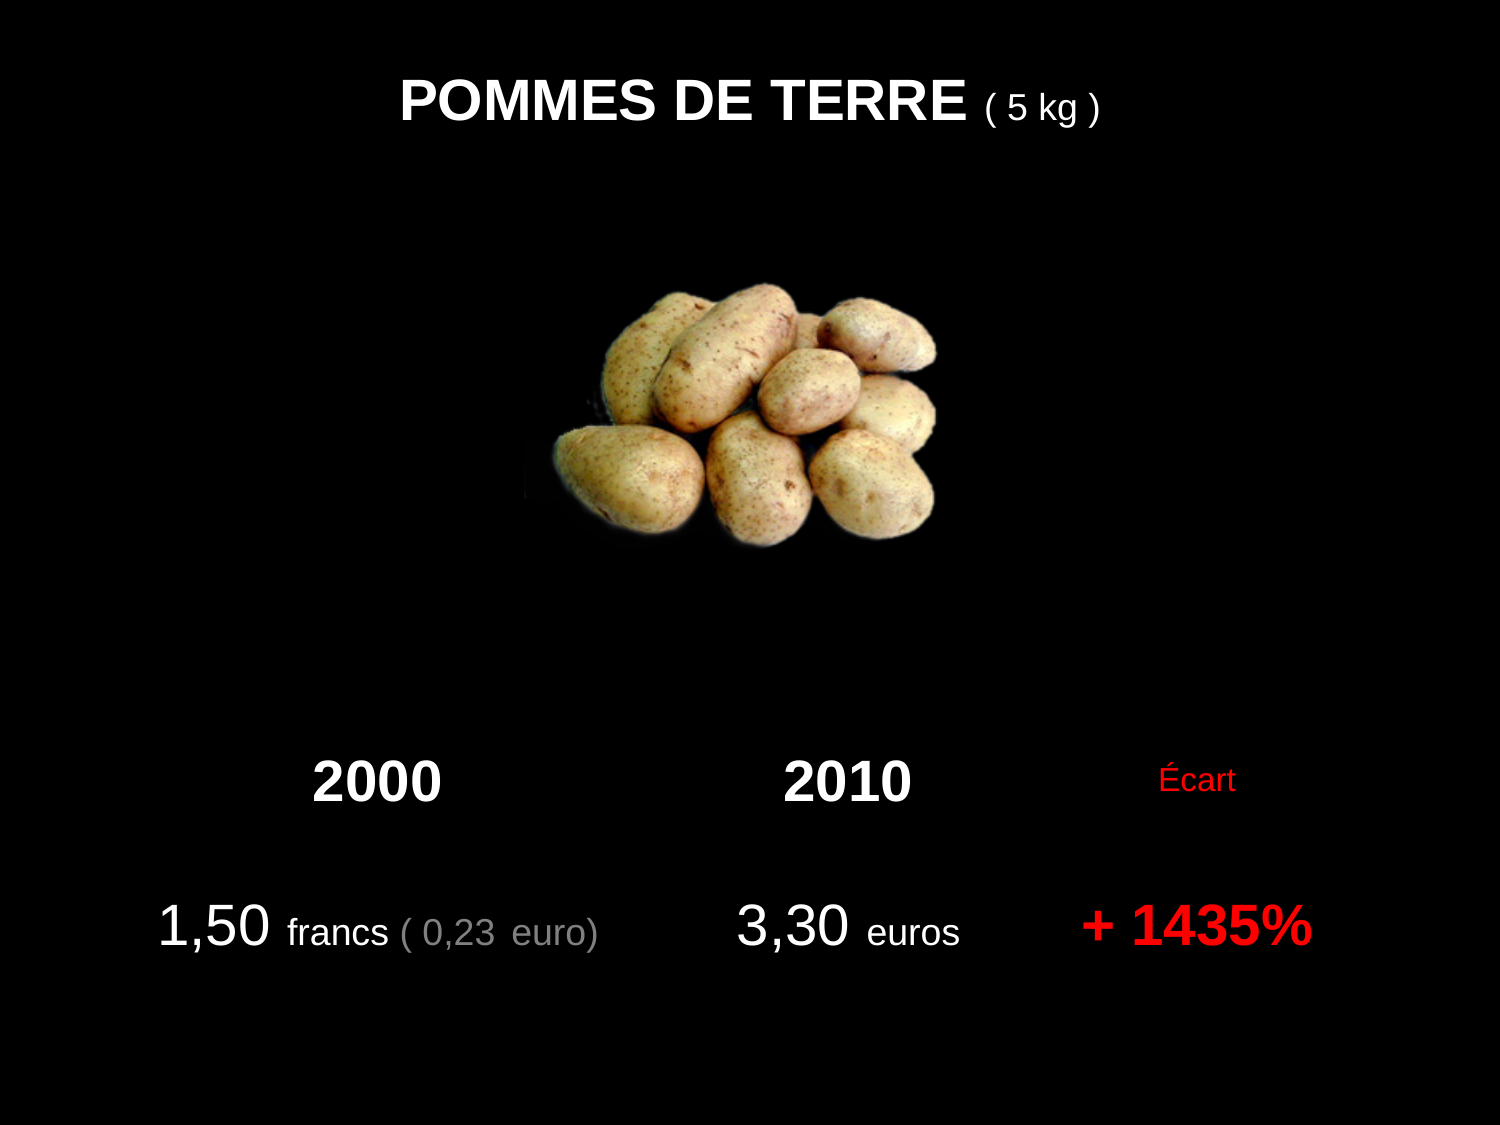

POMMES DE TERRE ( 5 kg )
| 2000 | 2010 | Écart |
| --- | --- | --- |
| 1,50 francs ( 0,23 euro) | 3,30 euros | + 1435% |